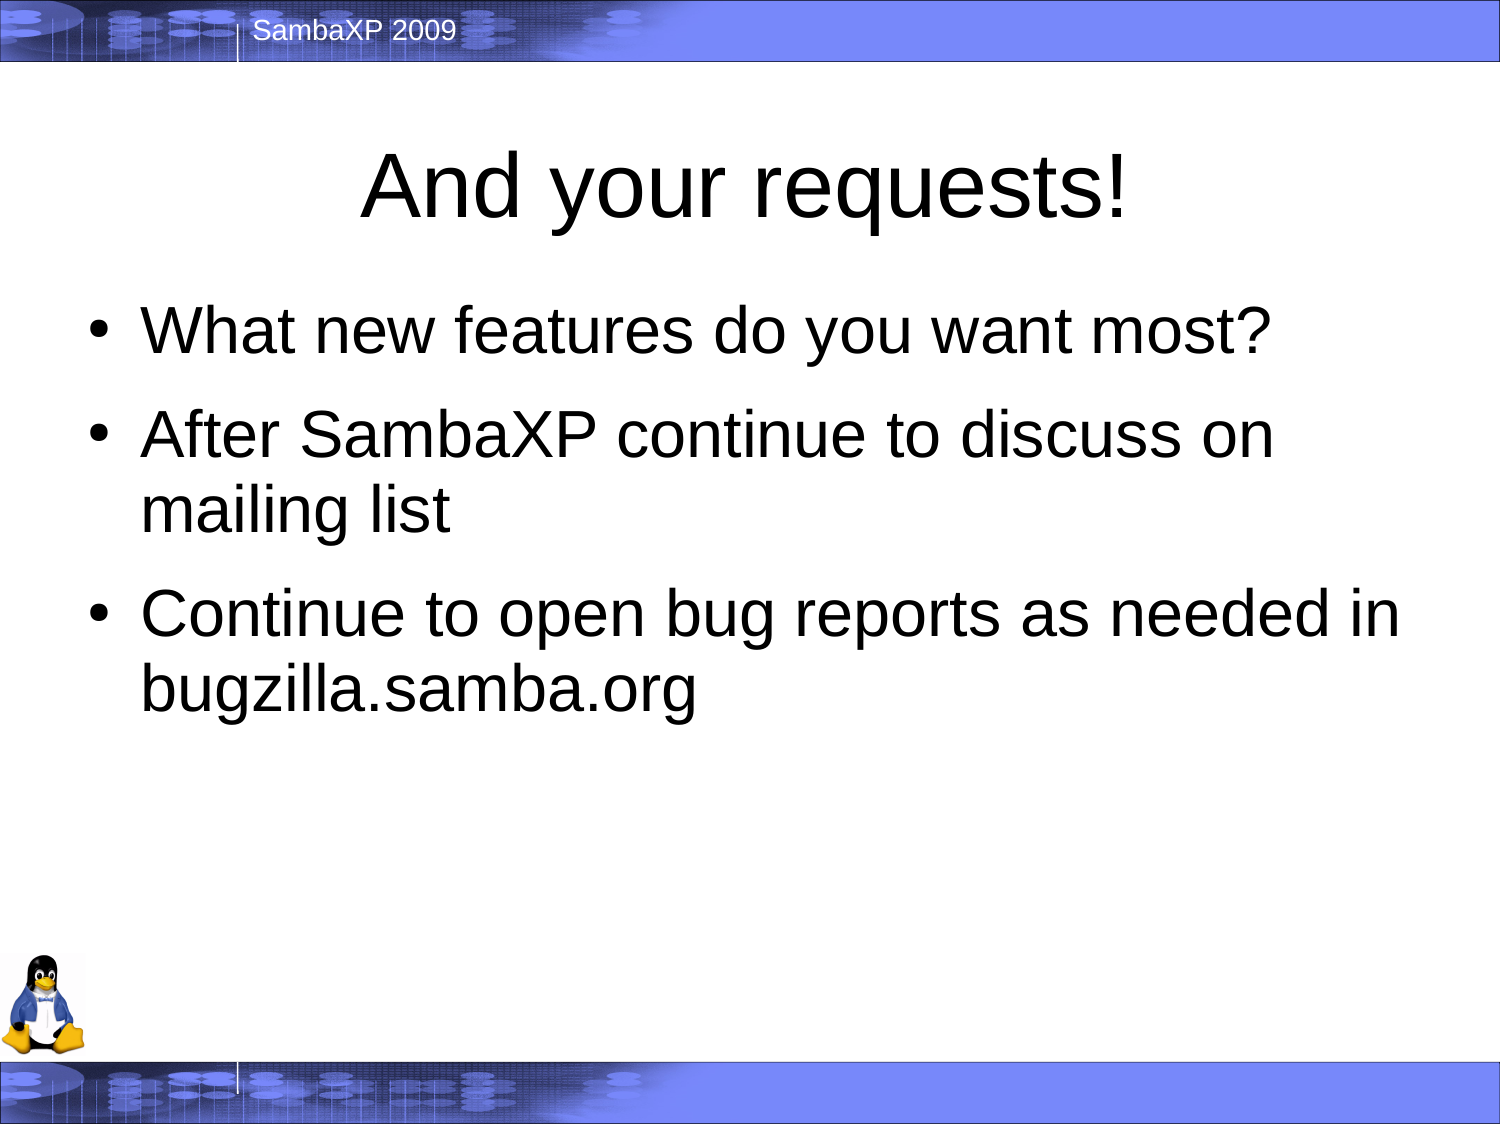

# And your requests!
What new features do you want most?
After SambaXP continue to discuss on mailing list
Continue to open bug reports as needed in bugzilla.samba.org